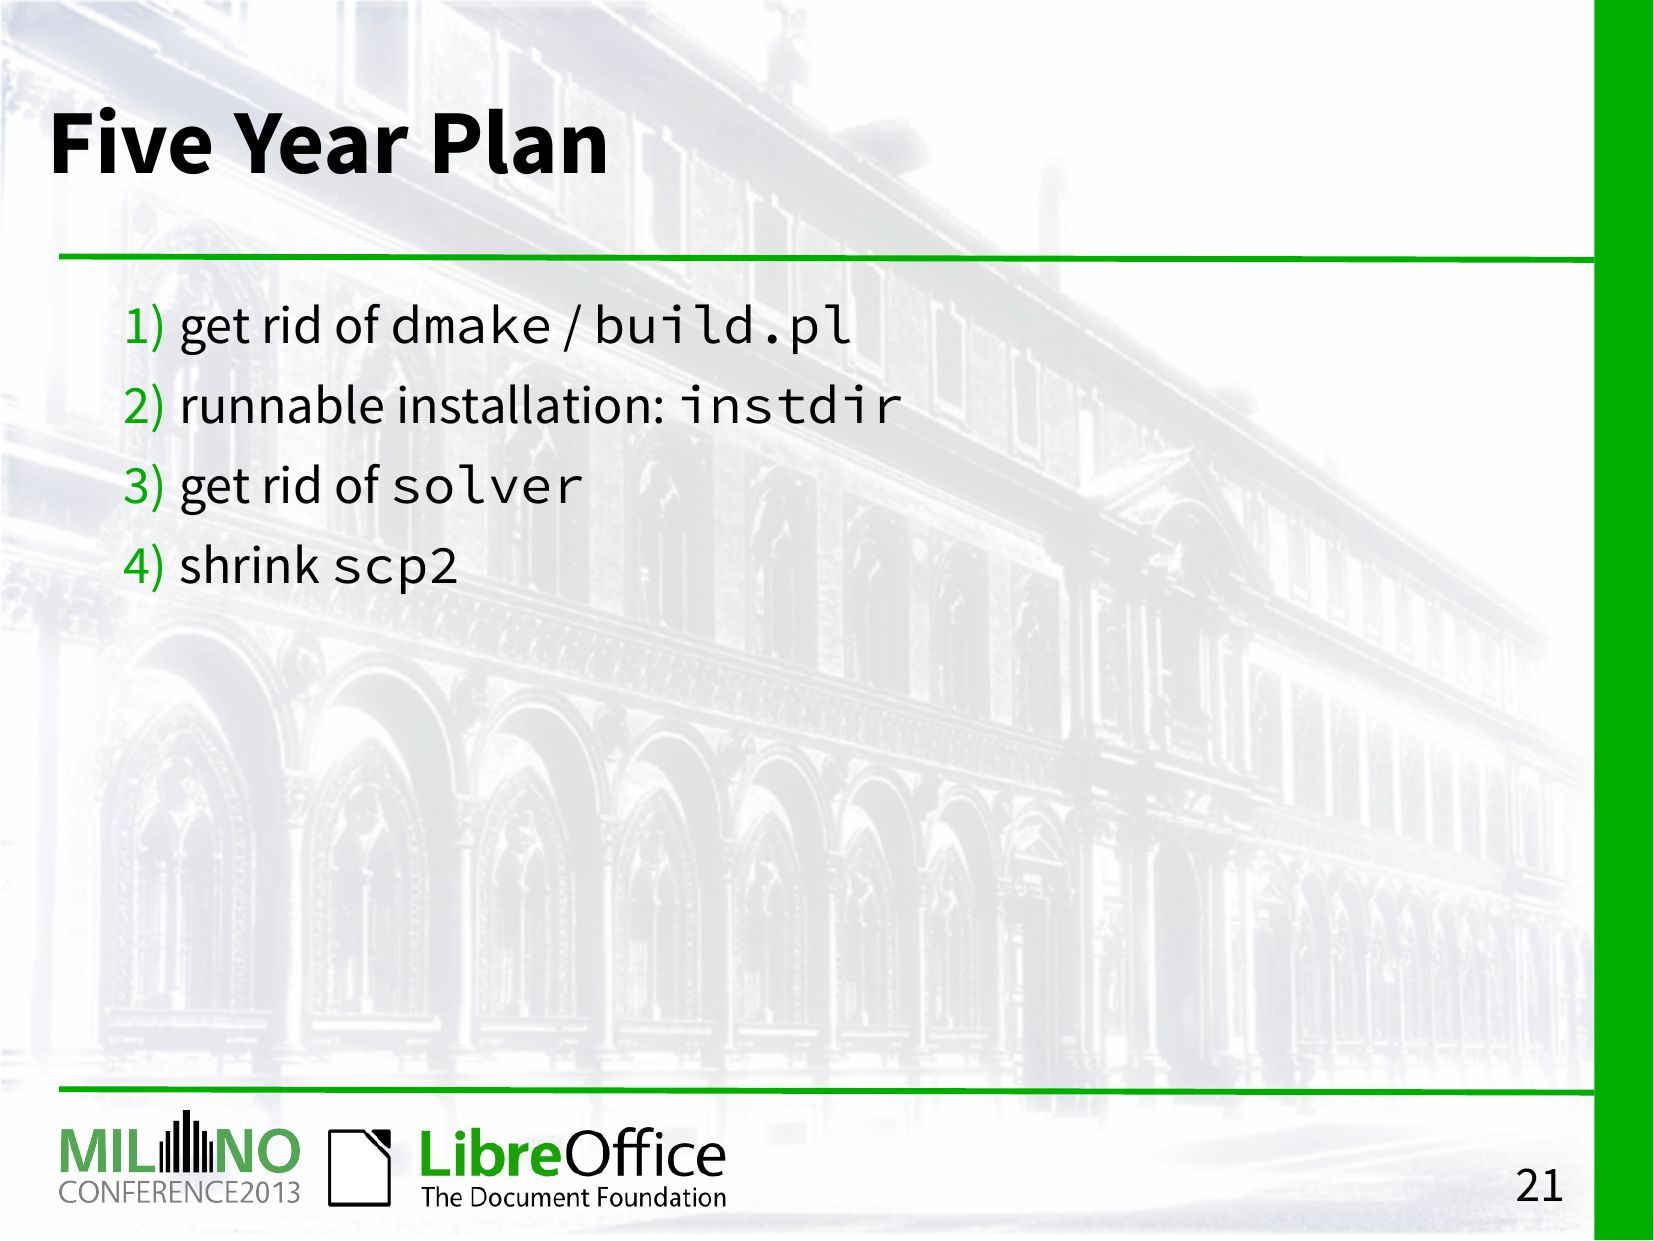

# Five Year Plan
 get rid of dmake / build.pl
 runnable installation: instdir
 get rid of solver
 shrink scp2
21